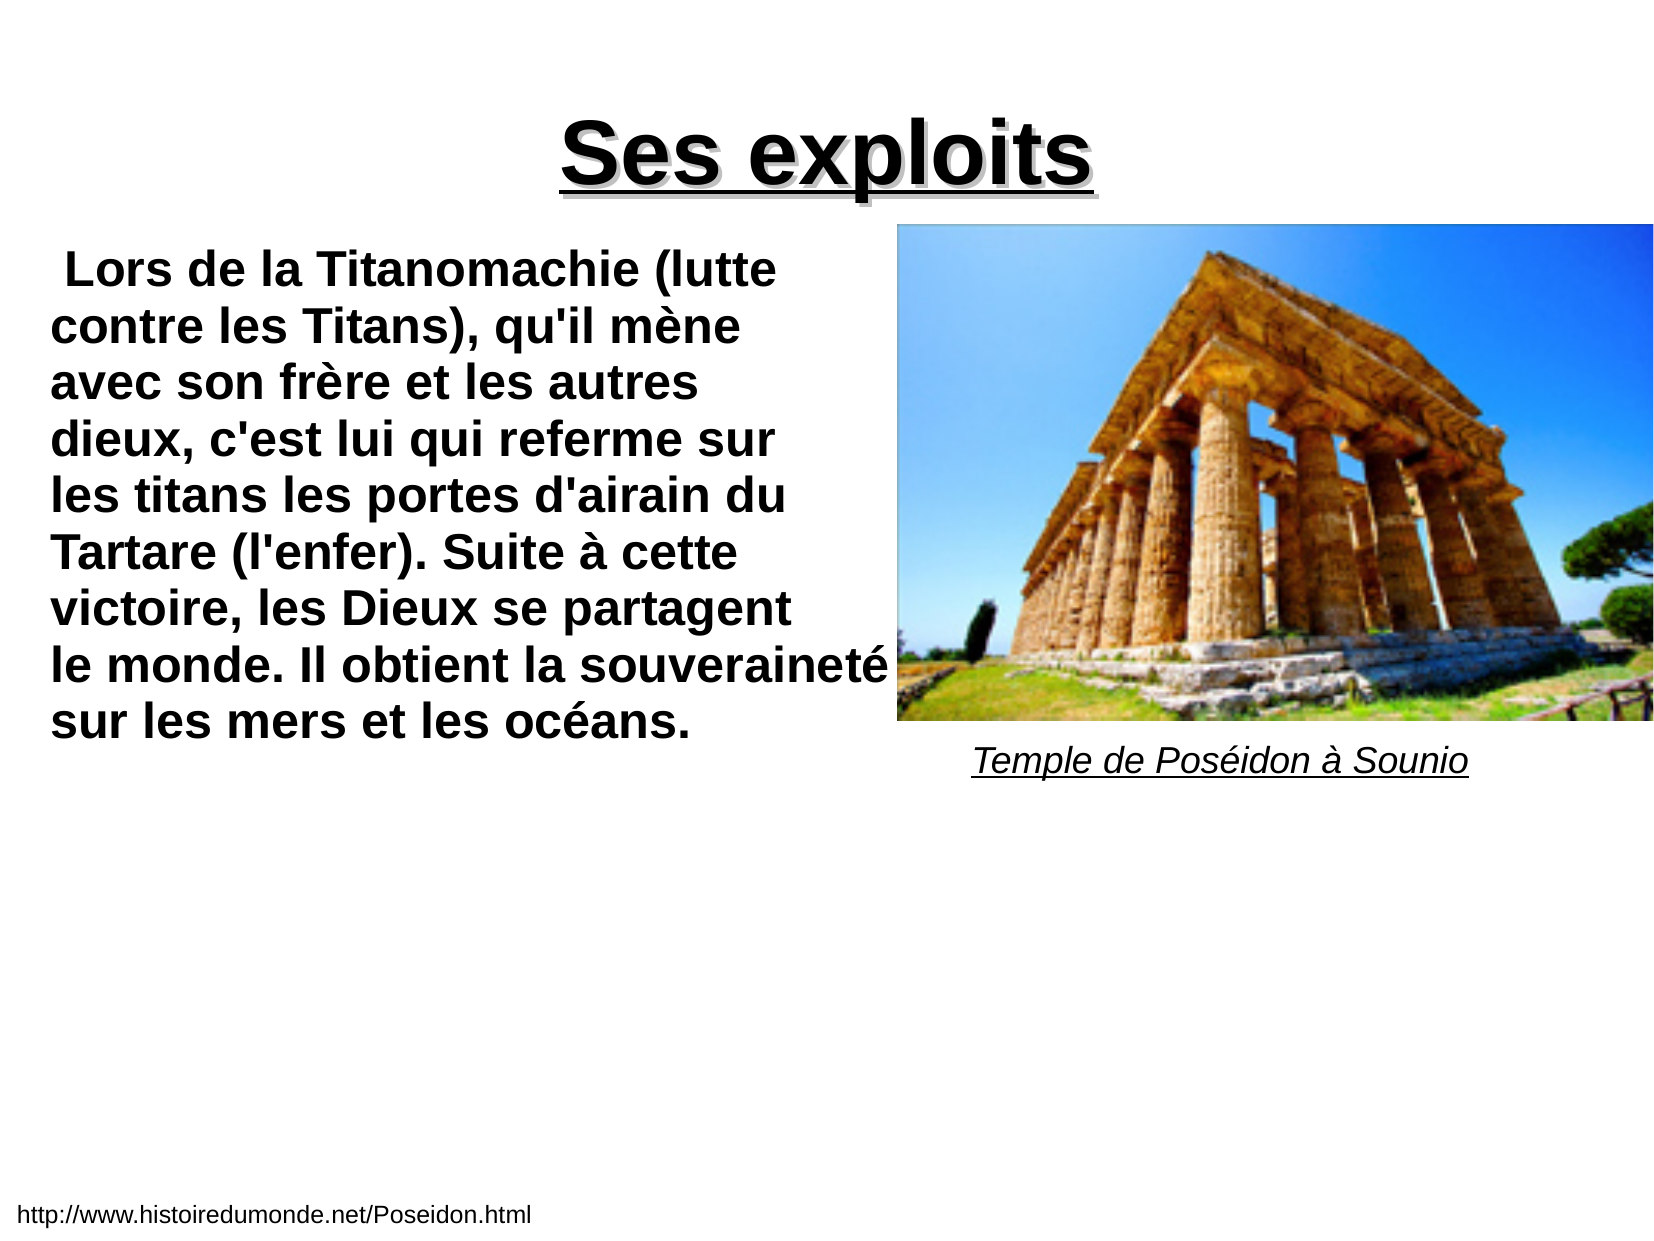

# Ses exploits
 Lors de la Titanomachie (lutte
contre les Titans), qu'il mène
avec son frère et les autres
dieux, c'est lui qui referme sur
les titans les portes d'airain du
Tartare (l'enfer). Suite à cette
victoire, les Dieux se partagent
le monde. Il obtient la souveraineté
sur les mers et les océans.
Temple de Poséidon à Sounio
http://www.histoiredumonde.net/Poseidon.html